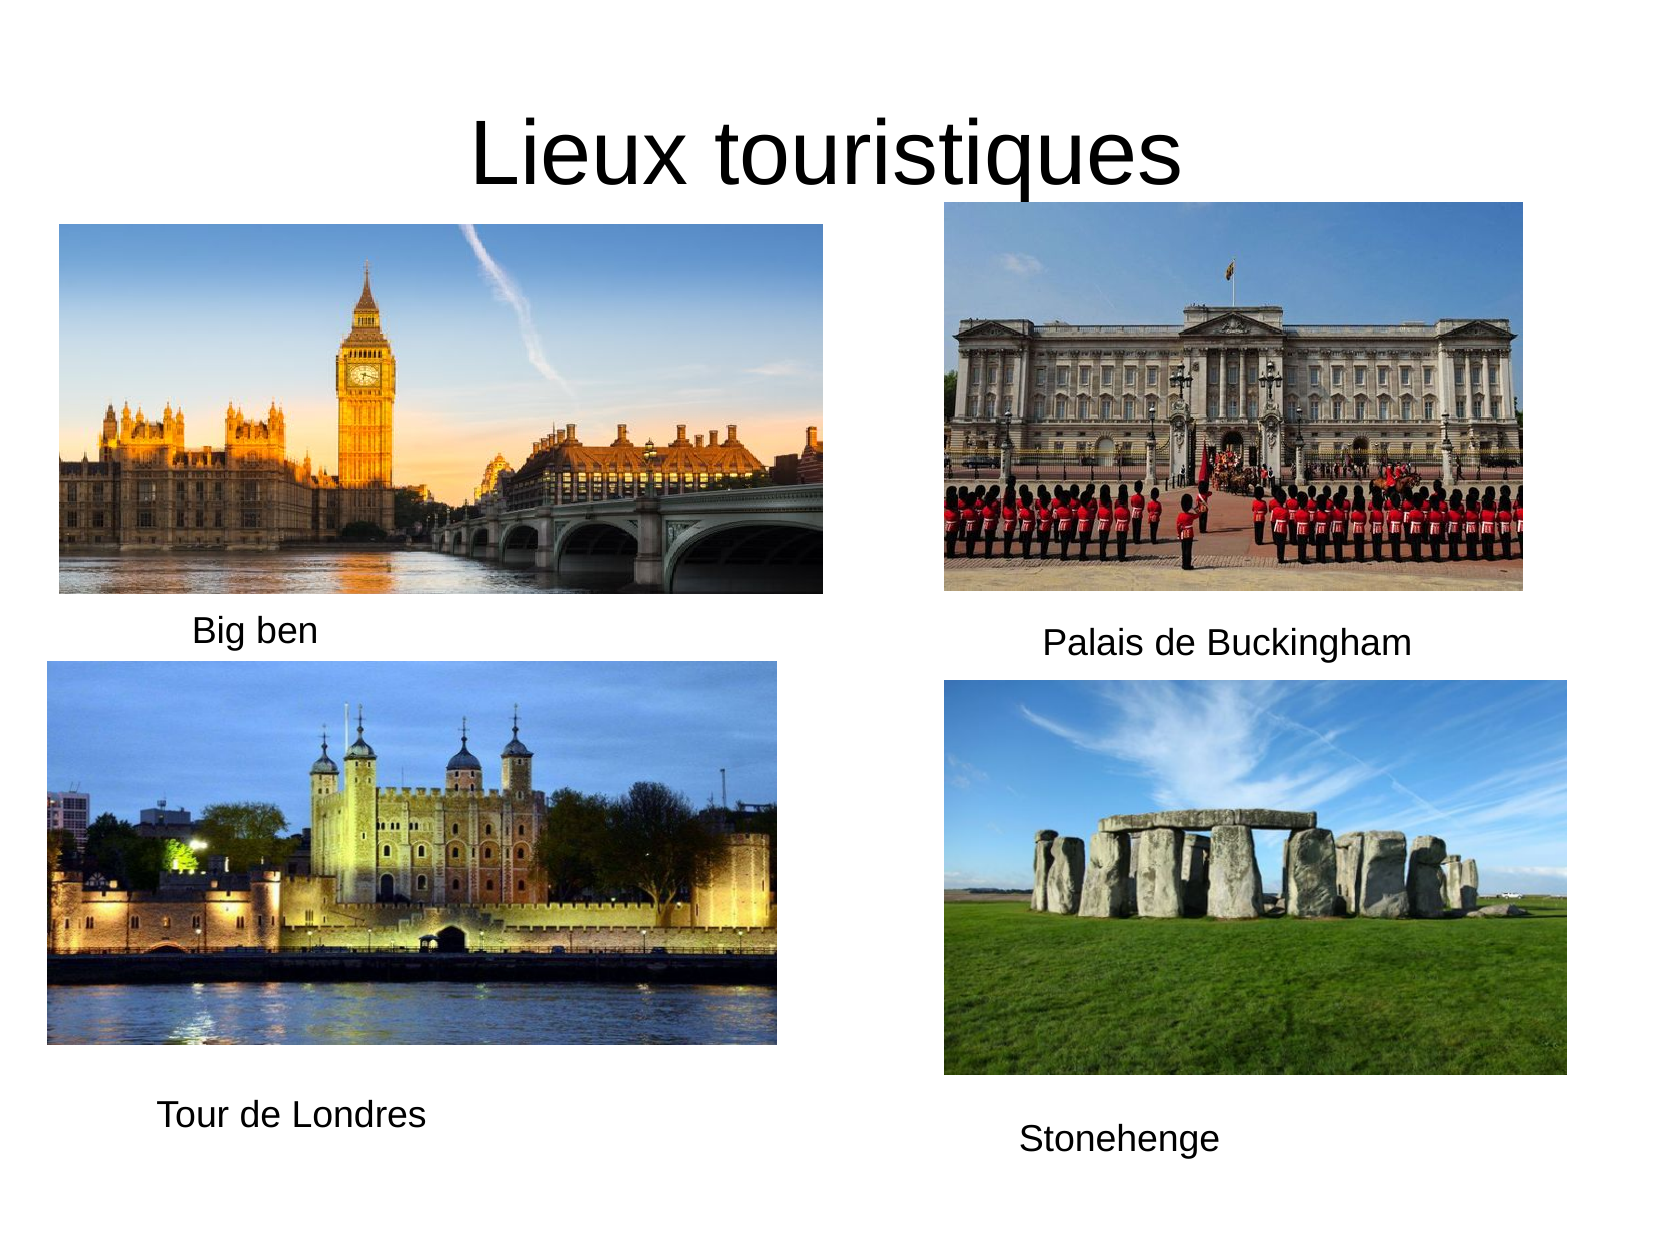

# Lieux touristiques
Big ben
Palais de Buckingham
Tour de Londres
Stonehenge